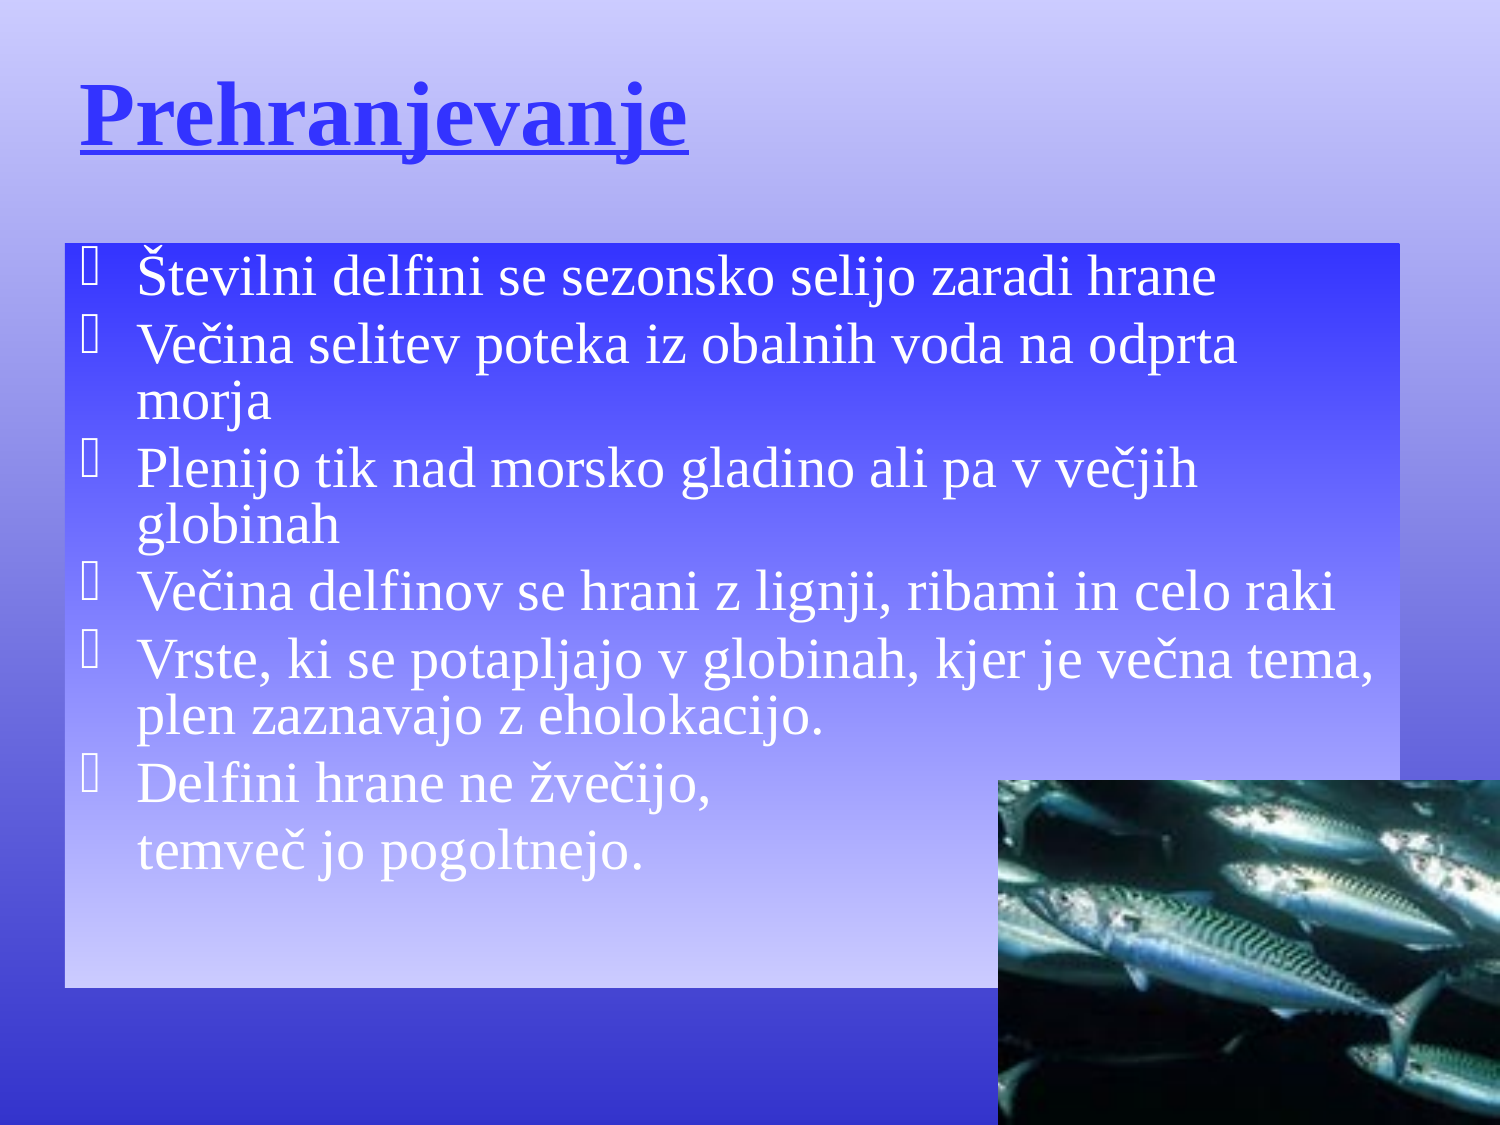

Prehranjevanje
# Številni delfini se sezonsko selijo zaradi hrane
Večina selitev poteka iz obalnih voda na odprta morja
Plenijo tik nad morsko gladino ali pa v večjih globinah
Večina delfinov se hrani z lignji, ribami in celo raki
Vrste, ki se potapljajo v globinah, kjer je večna tema, plen zaznavajo z eholokacijo.
Delfini hrane ne žvečijo,
 temveč jo pogoltnejo.